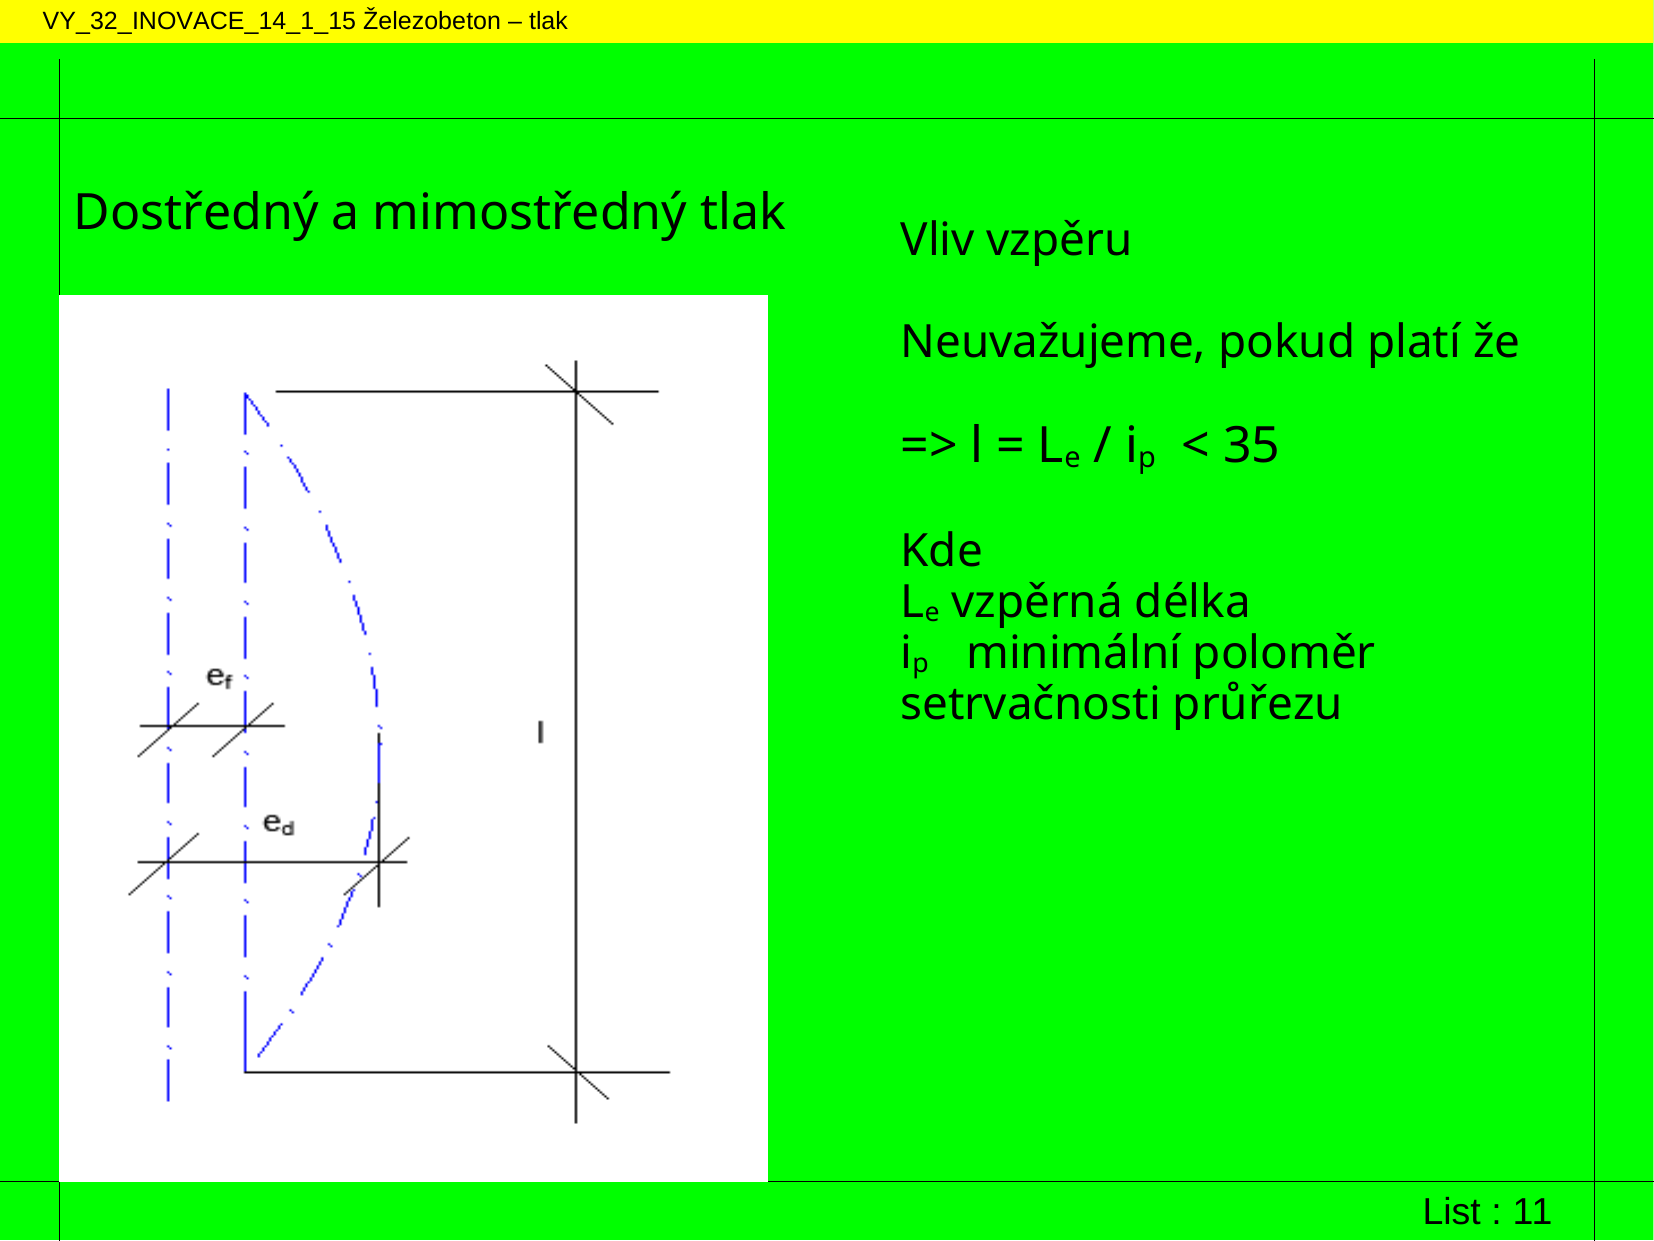

VY_32_INOVACE_14_1_15 Železobeton – tlak
Dostředný a mimostředný tlak
Vliv vzpěru
Neuvažujeme, pokud platí že
=> l = Le / ip < 35
Kde
Le vzpěrná délka
ip minimální poloměr setrvačnosti průřezu
List :